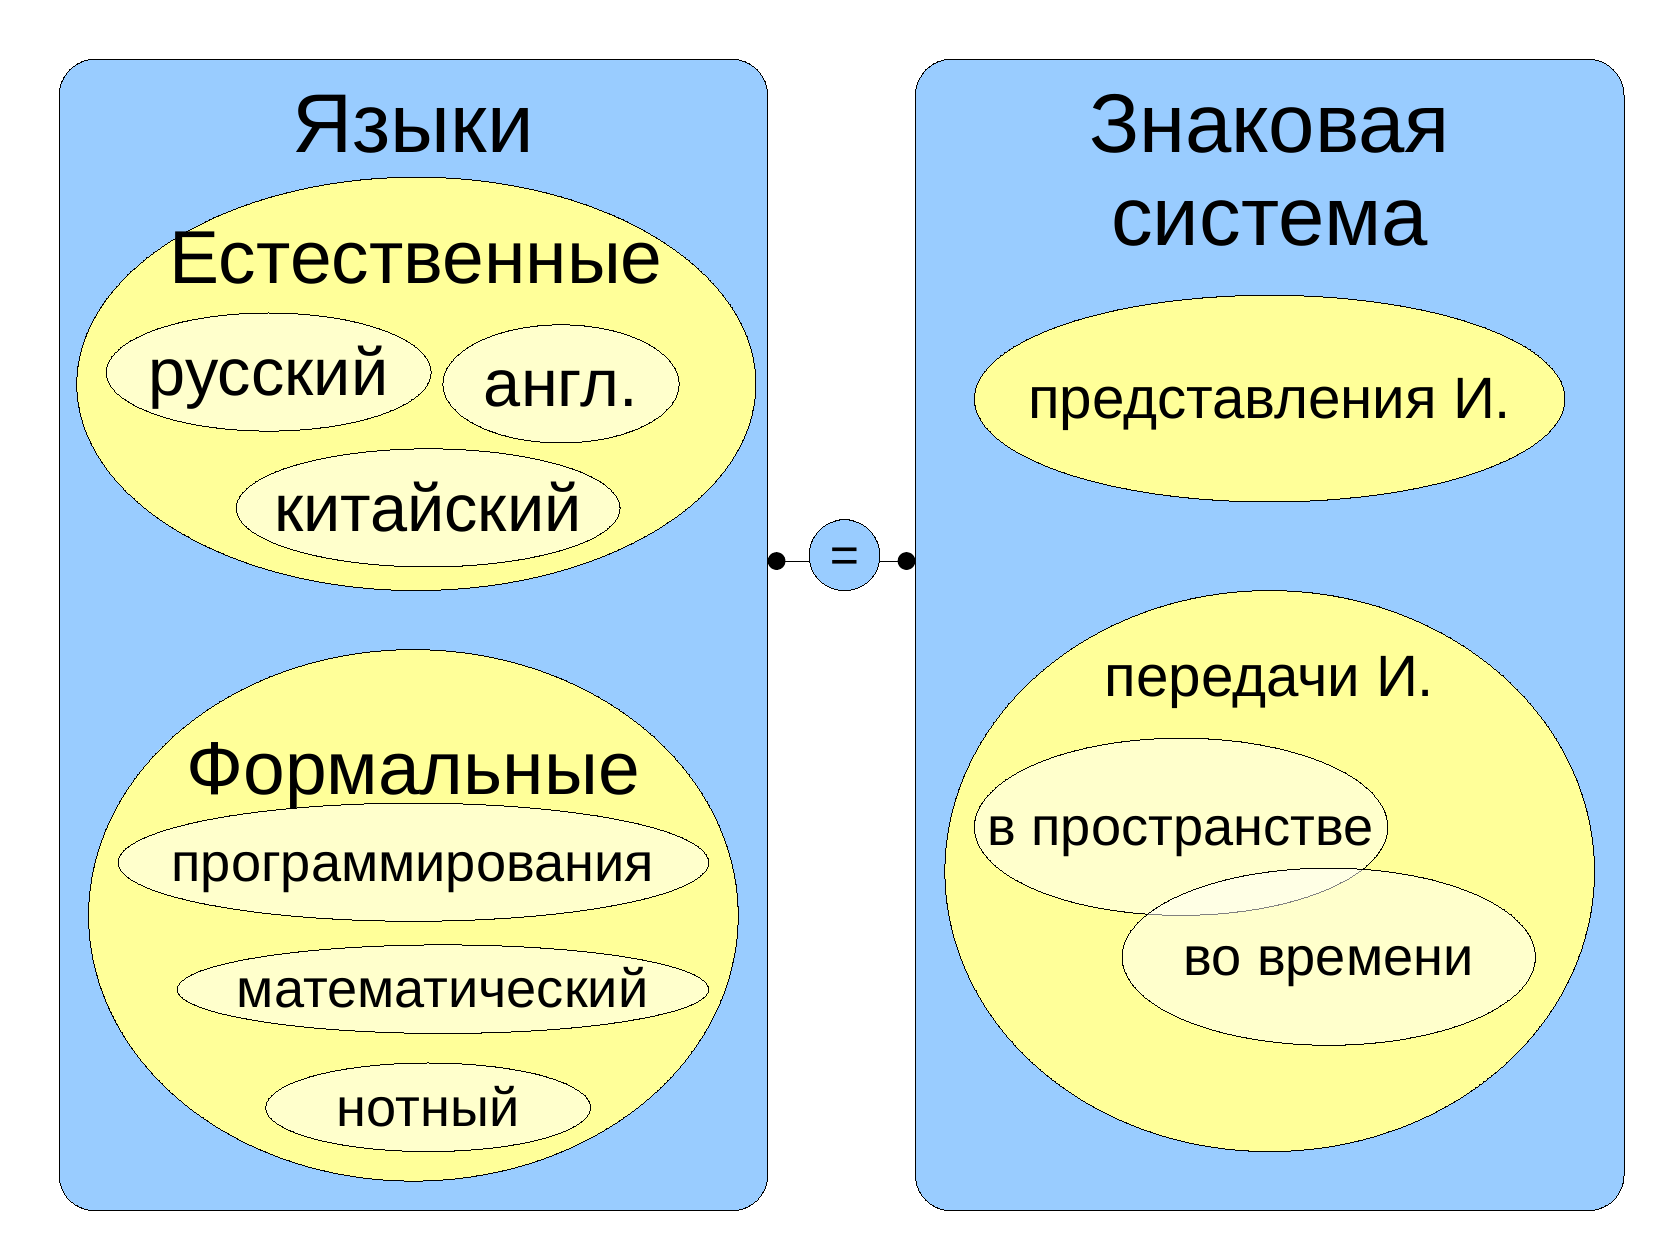

Языки
Знаковая
система
Естественные
представления И.
русский
англ.
китайский
=
передачи И.
Формальные
в пространстве
программирования
во времени
математический
нотный